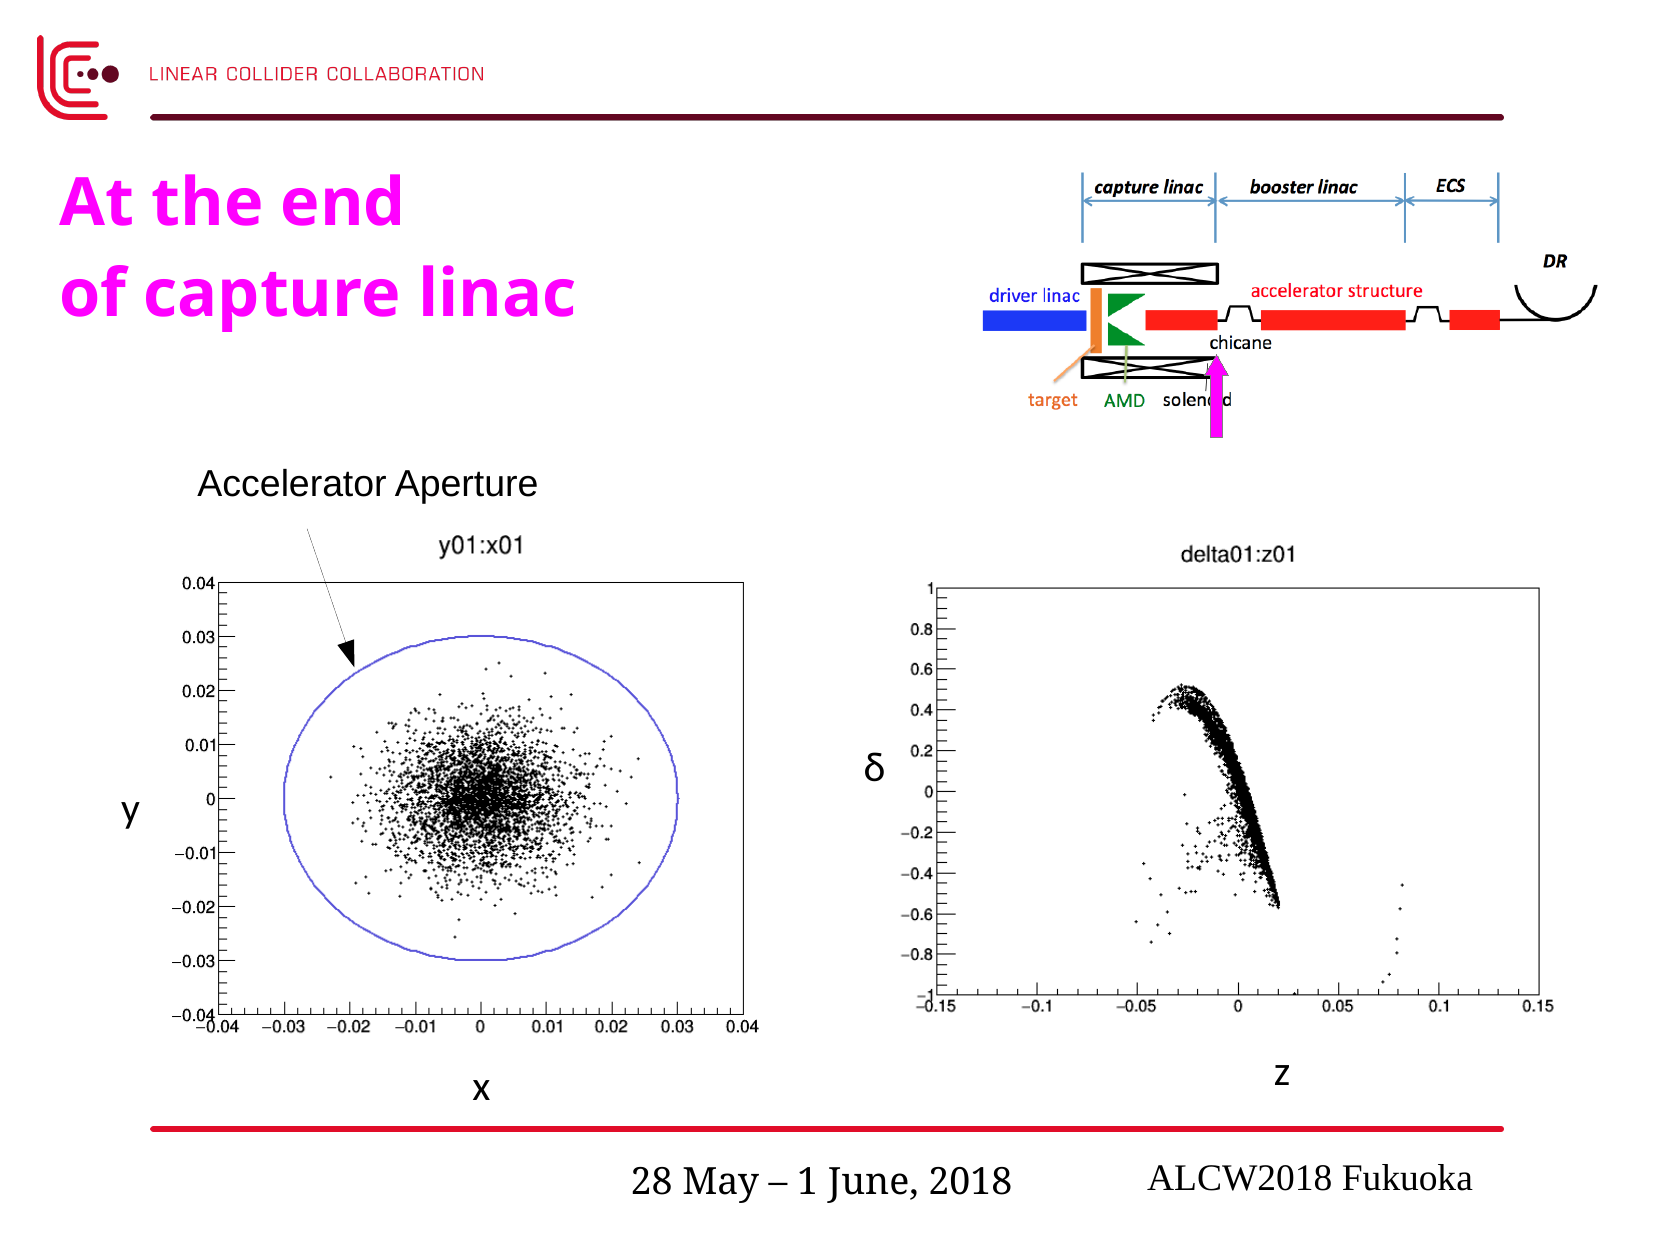

# At the end of capture linac
Accelerator Aperture
δ
y
z
x